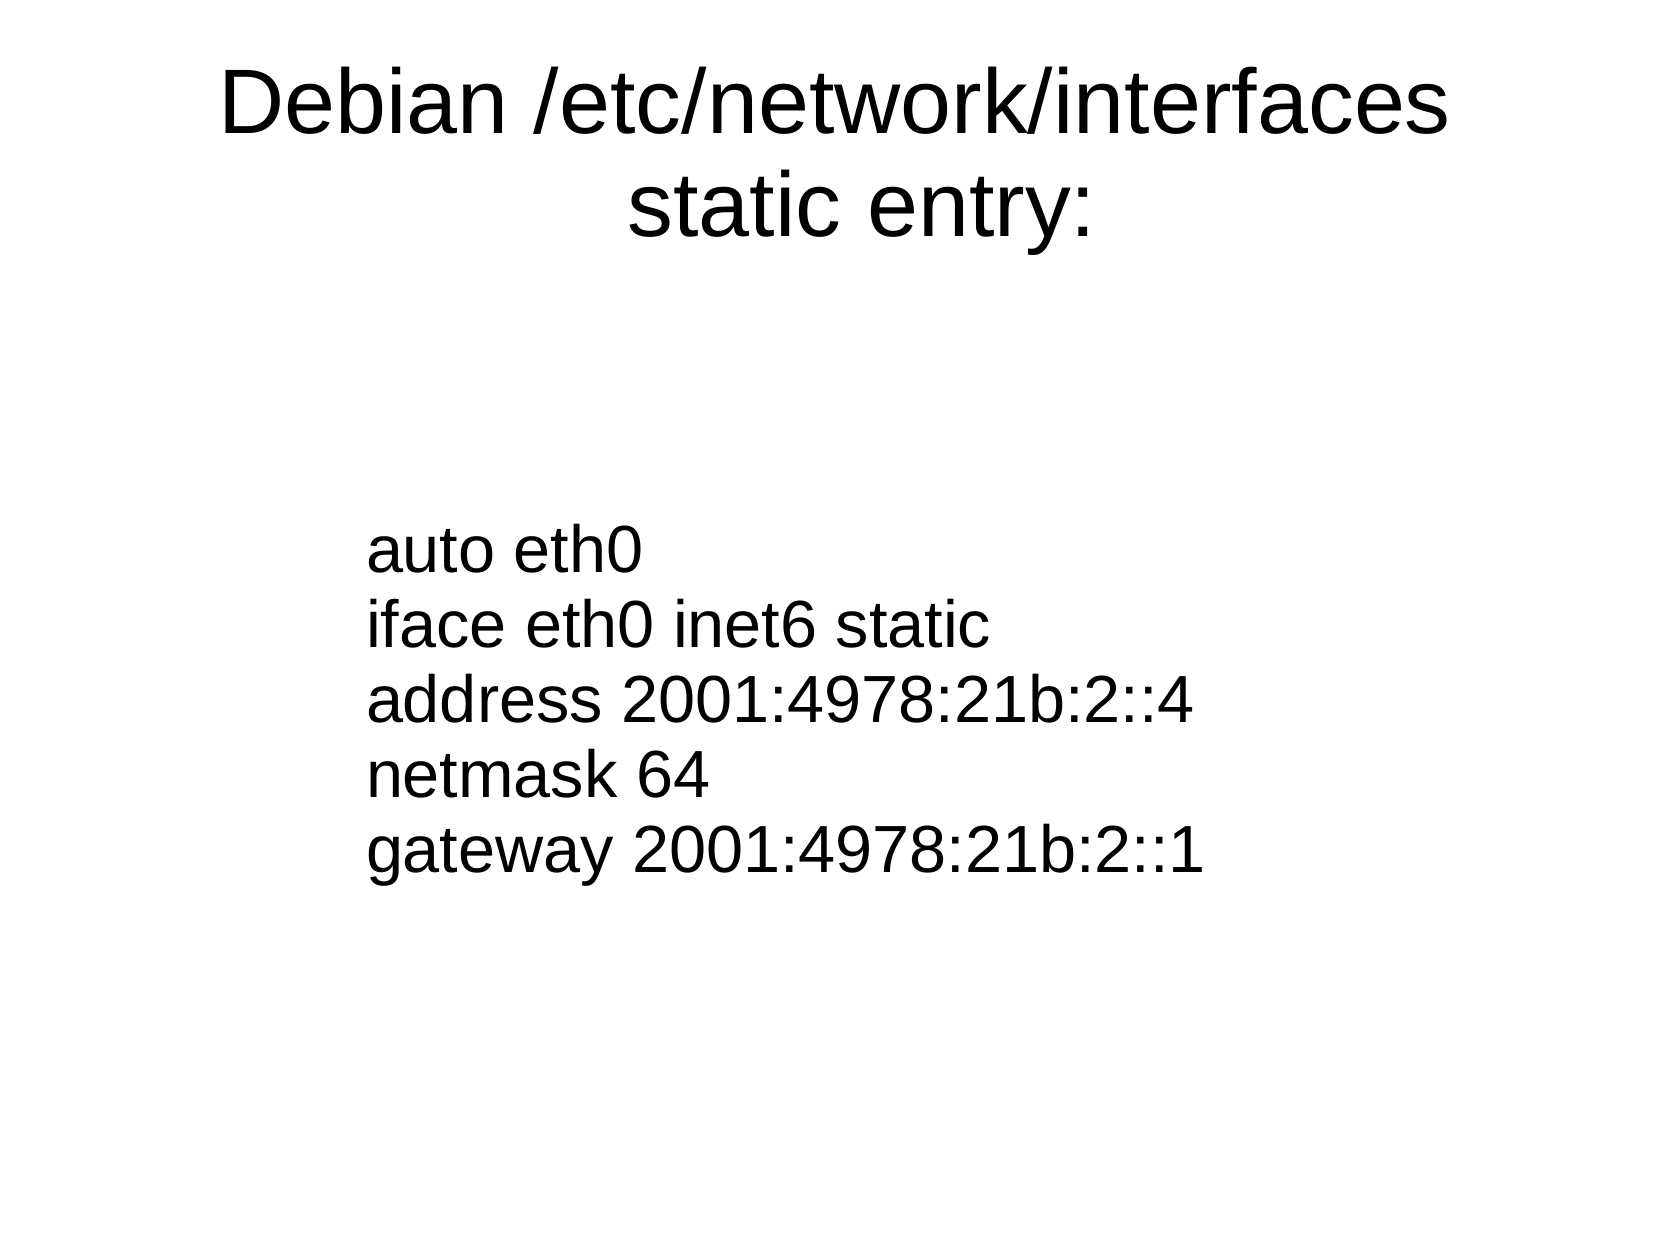

# Debian /etc/network/interfaces static entry:
auto eth0
iface eth0 inet6 static
address 2001:4978:21b:2::4
netmask 64
gateway 2001:4978:21b:2::1